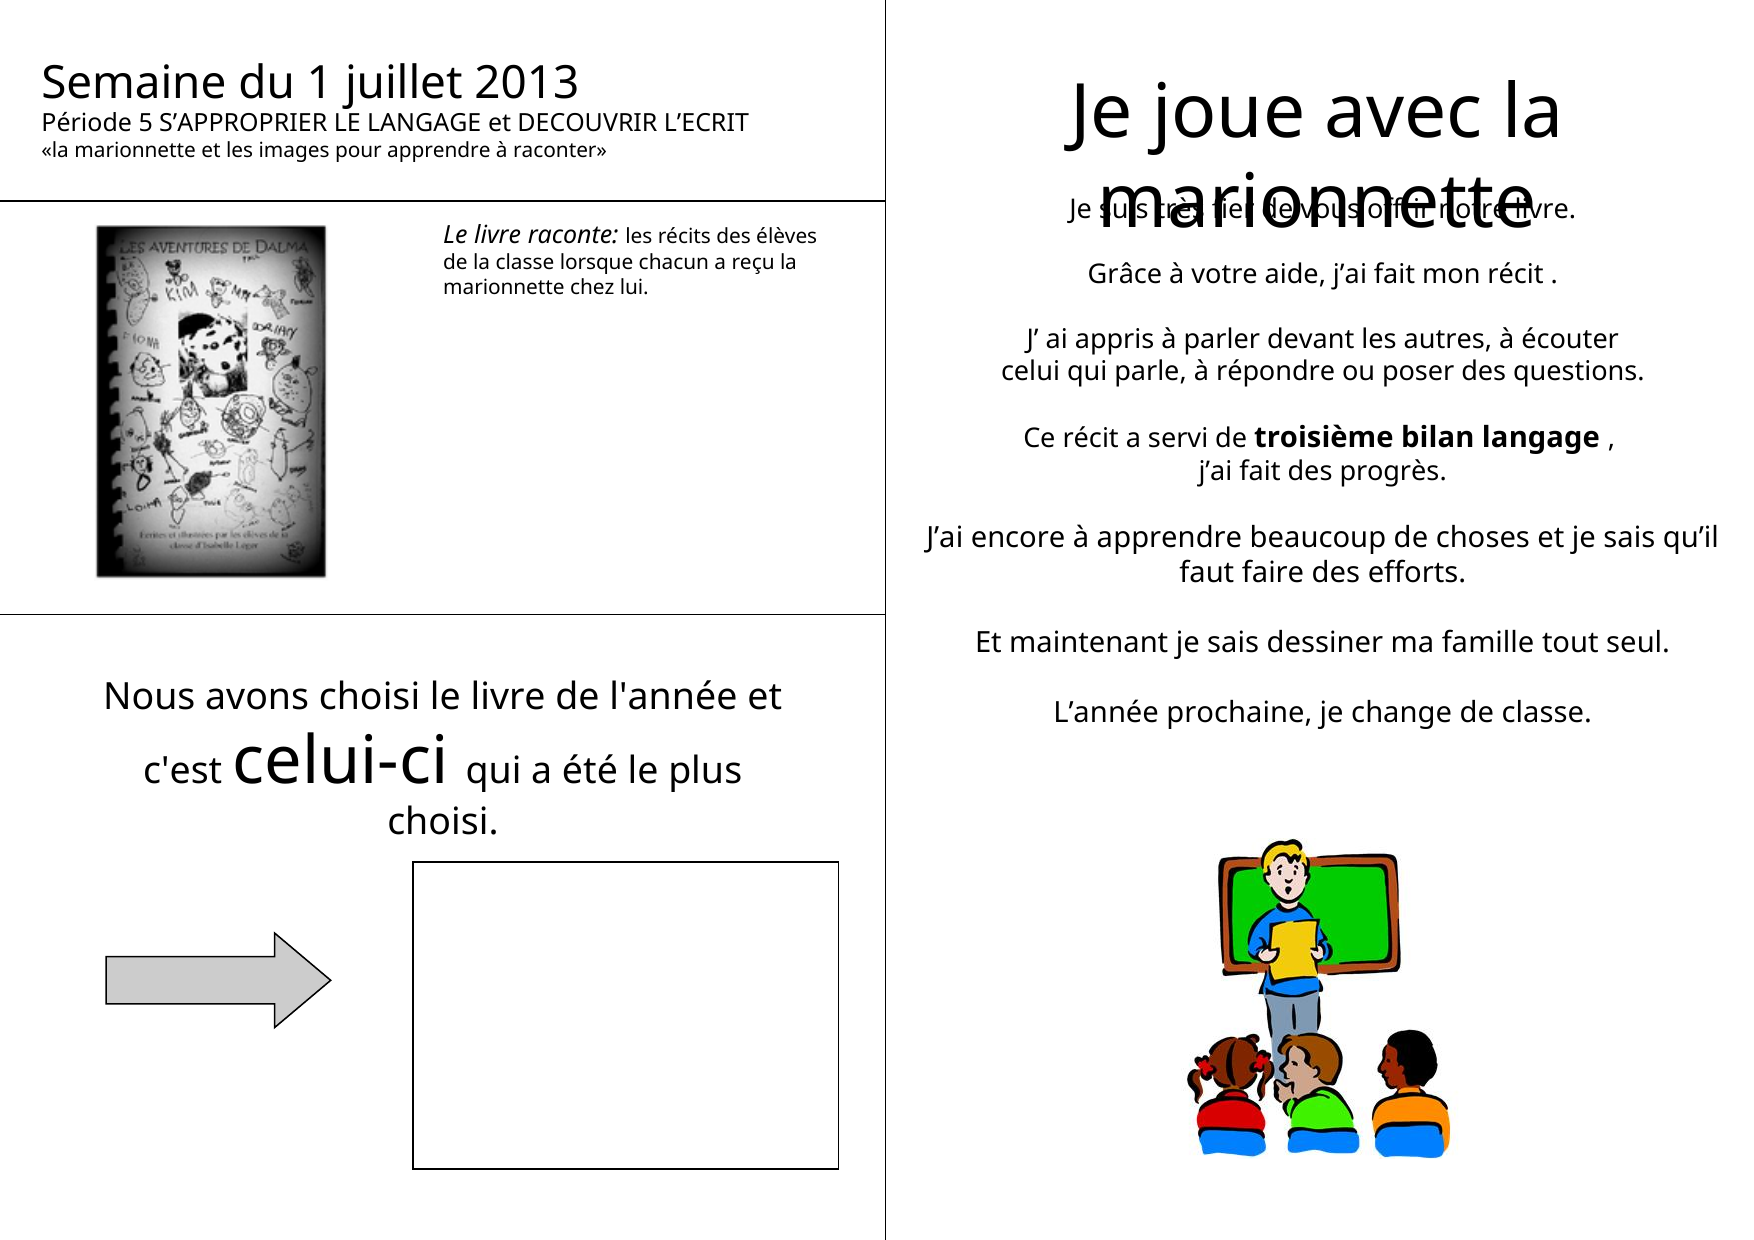

Semaine du 1 juillet 2013
Je joue avec la marionnette
Période 5 S’APPROPRIER LE LANGAGE et DECOUVRIR L’ECRIT
«la marionnette et les images pour apprendre à raconter»
Je suis très fier de vous offrir notre livre.
Grâce à votre aide, j’ai fait mon récit .
J’ ai appris à parler devant les autres, à écouter
celui qui parle, à répondre ou poser des questions.
Ce récit a servi de troisième bilan langage ,
j’ai fait des progrès.
J’ai encore à apprendre beaucoup de choses et je sais qu’il faut faire des efforts.
Et maintenant je sais dessiner ma famille tout seul.
L’année prochaine, je change de classe.
Le livre raconte: les récits des élèves de la classe lorsque chacun a reçu la marionnette chez lui.
Nous avons choisi le livre de l'année et
c'est celui-ci qui a été le plus
choisi.